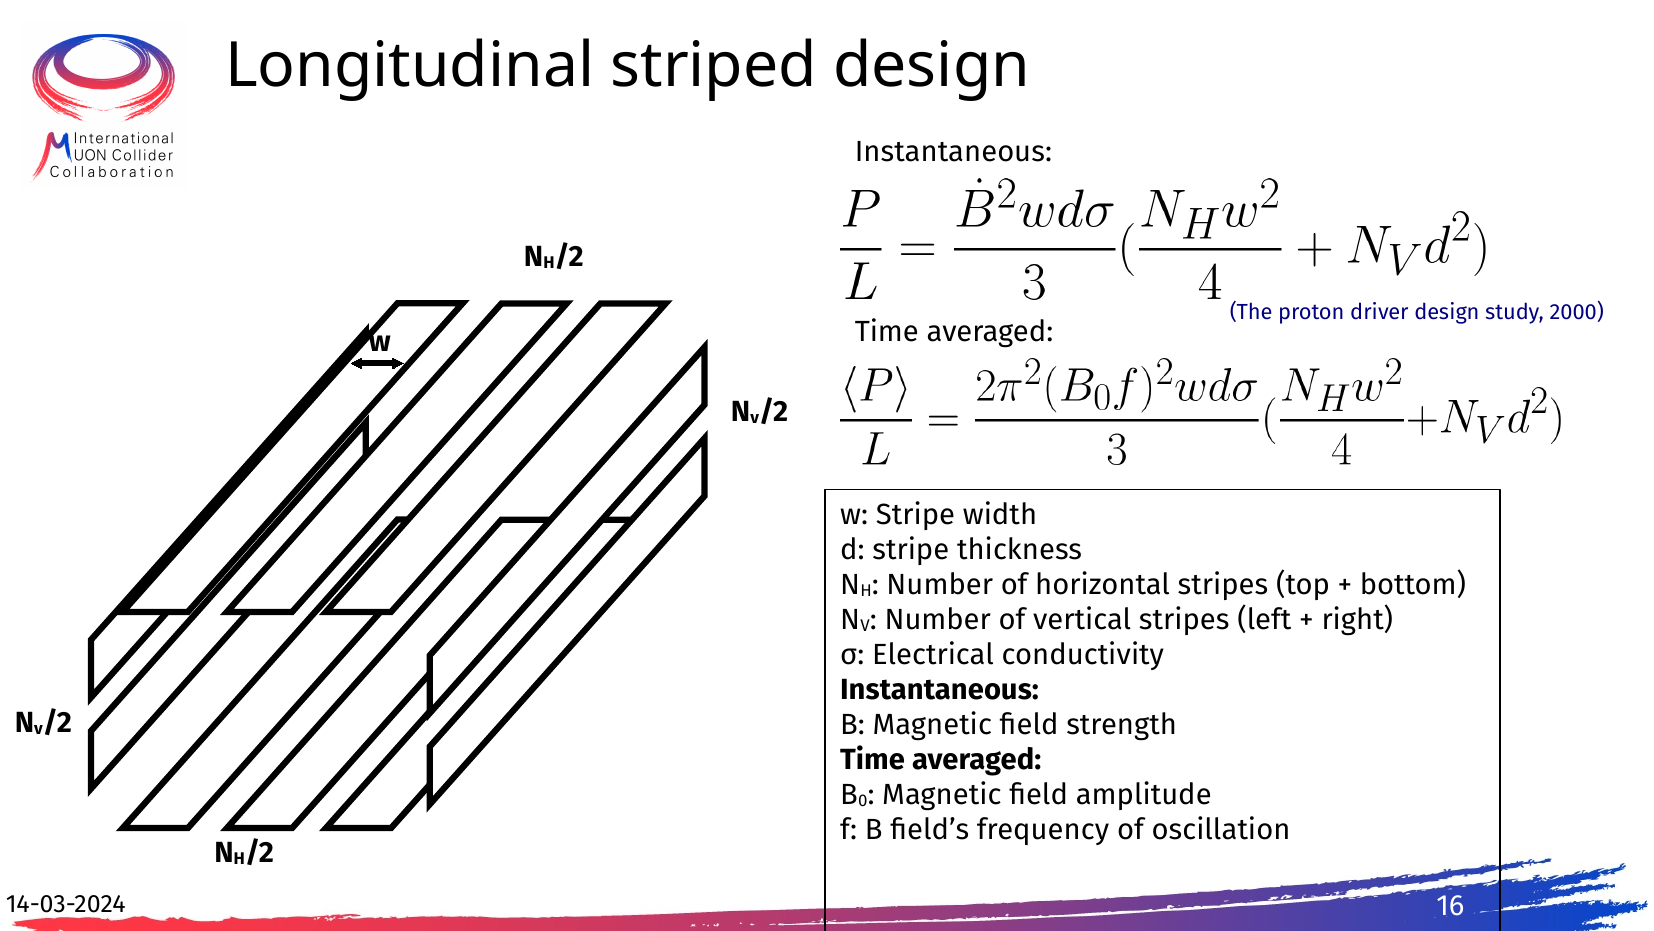

# Longitudinal striped design
Instantaneous:
NH/2
(The proton driver design study, 2000)
Time averaged:
w
Nv/2
w: Stripe width
d: stripe thickness
NH: Number of horizontal stripes (top + bottom)
NV: Number of vertical stripes (left + right)
σ: Electrical conductivity
Instantaneous:
B: Magnetic field strength
Time averaged:
B0: Magnetic field amplitude
f: B field’s frequency of oscillation
Nv/2
NH/2
14-03-2024
16